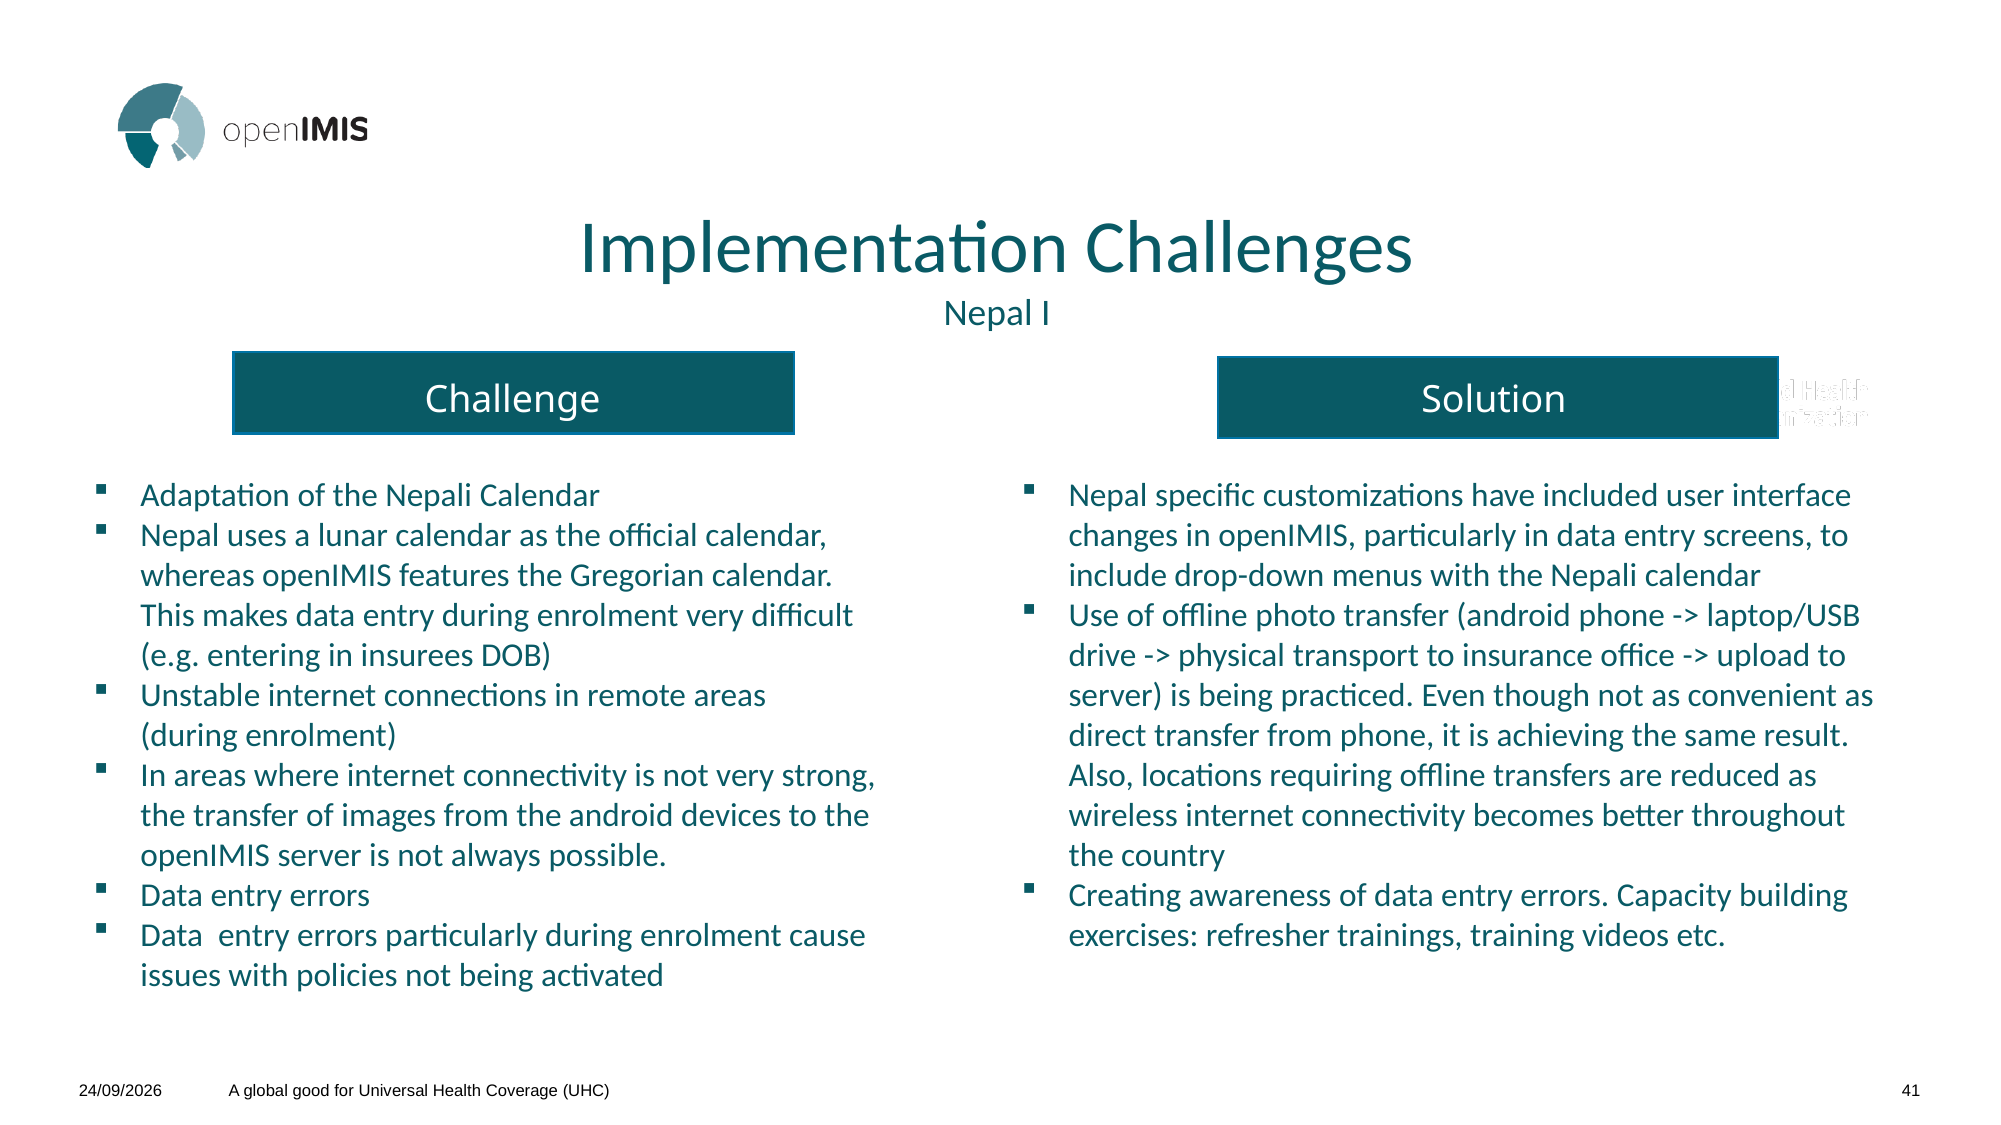

Implementation Challenges
Nepal I
Challenge
Solution
Adaptation of the Nepali Calendar
Nepal uses a lunar calendar as the official calendar, whereas openIMIS features the Gregorian calendar. This makes data entry during enrolment very difficult (e.g. entering in insurees DOB)
Unstable internet connections in remote areas (during enrolment)
In areas where internet connectivity is not very strong, the transfer of images from the android devices to the openIMIS server is not always possible.
Data entry errors
Data entry errors particularly during enrolment cause issues with policies not being activated
Nepal specific customizations have included user interface changes in openIMIS, particularly in data entry screens, to include drop-down menus with the Nepali calendar
Use of offline photo transfer (android phone -> laptop/USB drive -> physical transport to insurance office -> upload to server) is being practiced. Even though not as convenient as direct transfer from phone, it is achieving the same result. Also, locations requiring offline transfers are reduced as wireless internet connectivity becomes better throughout the country
Creating awareness of data entry errors. Capacity building exercises: refresher trainings, training videos etc.
A global good for Universal Health Coverage (UHC)